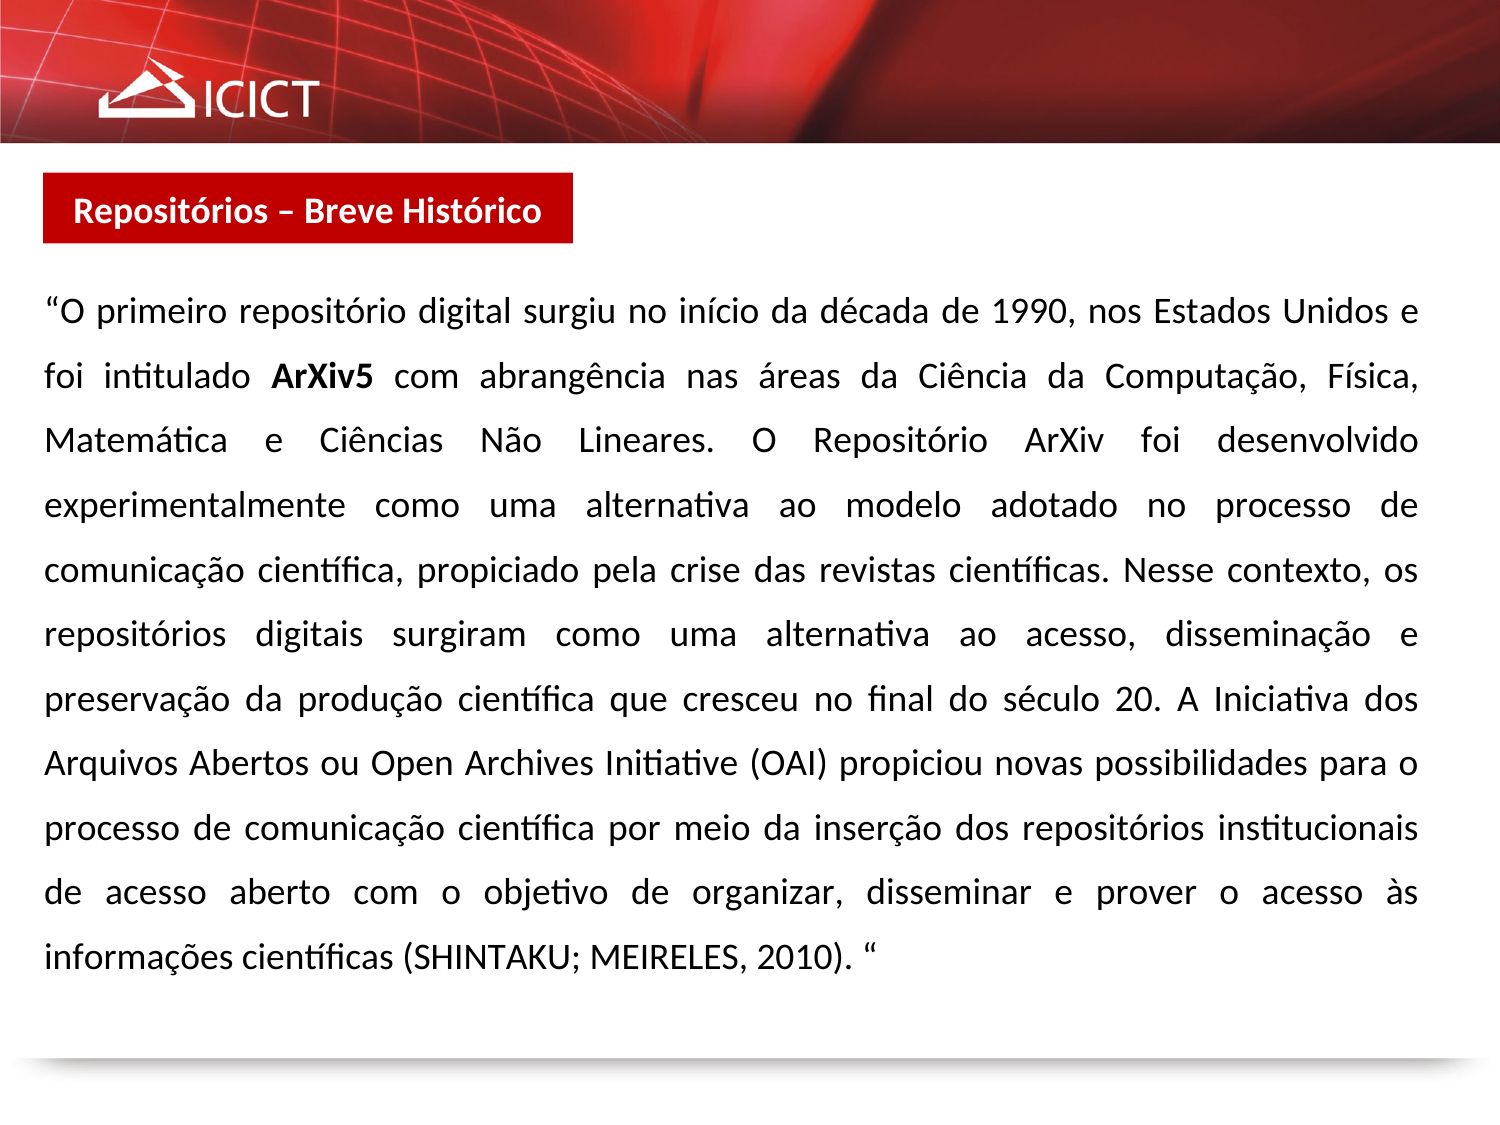

Repositórios – Breve Histórico
“O primeiro repositório digital surgiu no início da década de 1990, nos Estados Unidos e foi intitulado ArXiv5 com abrangência nas áreas da Ciência da Computação, Física, Matemática e Ciências Não Lineares. O Repositório ArXiv foi desenvolvido experimentalmente como uma alternativa ao modelo adotado no processo de comunicação científica, propiciado pela crise das revistas científicas. Nesse contexto, os repositórios digitais surgiram como uma alternativa ao acesso, disseminação e preservação da produção científica que cresceu no final do século 20. A Iniciativa dos Arquivos Abertos ou Open Archives Initiative (OAI) propiciou novas possibilidades para o processo de comunicação científica por meio da inserção dos repositórios institucionais de acesso aberto com o objetivo de organizar, disseminar e prover o acesso às informações científicas (SHINTAKU; MEIRELES, 2010). “